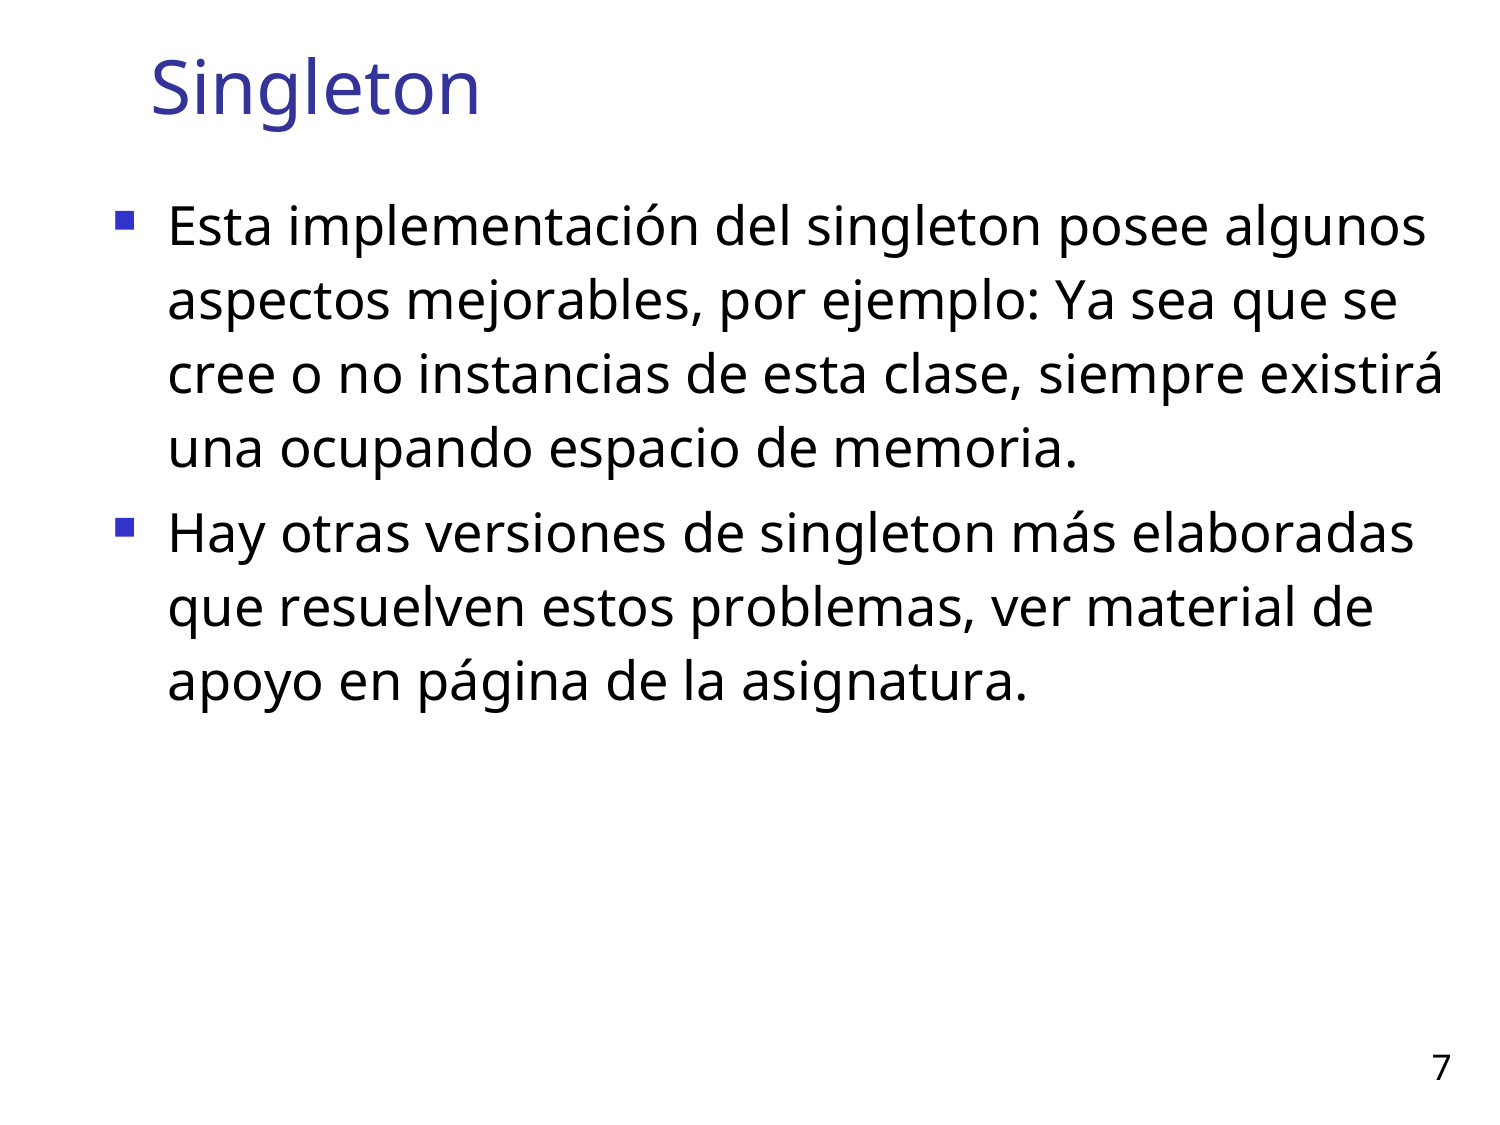

# Singleton
Esta implementación del singleton posee algunos aspectos mejorables, por ejemplo: Ya sea que se cree o no instancias de esta clase, siempre existirá una ocupando espacio de memoria.
Hay otras versiones de singleton más elaboradas que resuelven estos problemas, ver material de apoyo en página de la asignatura.
7